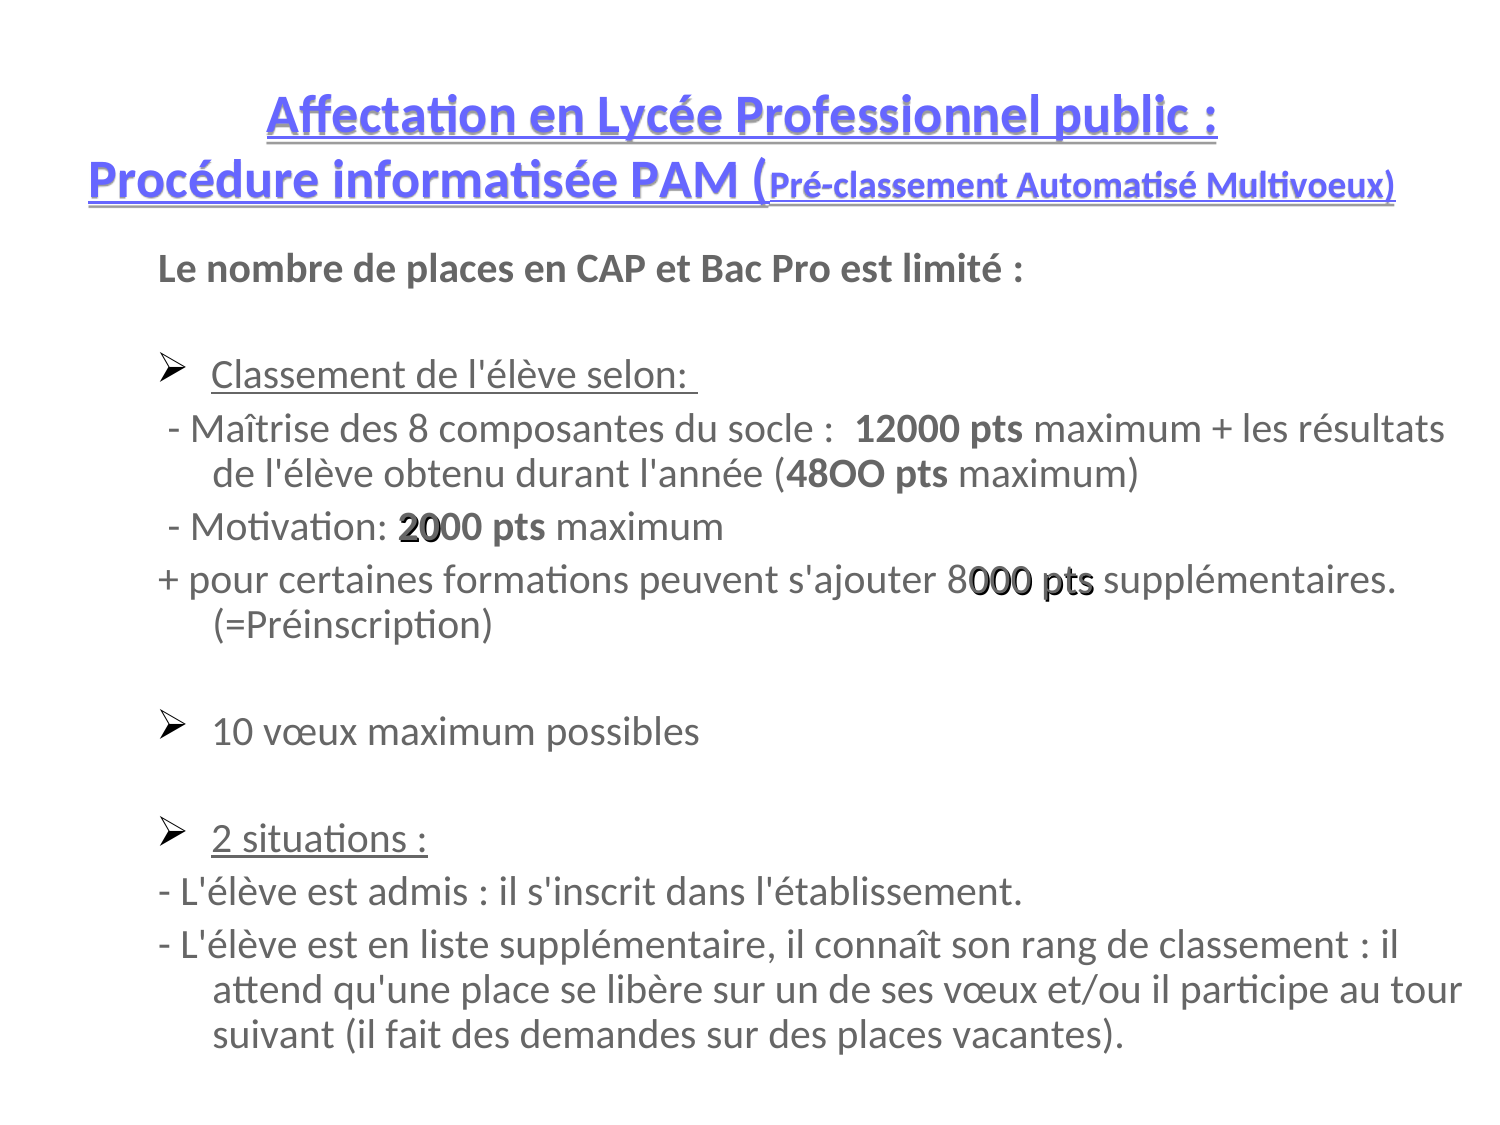

Affectation en Lycée Professionnel public :
Procédure informatisée PAM (Pré-classement Automatisé Multivoeux)
Le nombre de places en CAP et Bac Pro est limité :
Classement de l'élève selon:
 - Maîtrise des 8 composantes du socle : 12000 pts maximum + les résultats de l'élève obtenu durant l'année (48OO pts maximum)
 - Motivation: 2000 pts maximum
+ pour certaines formations peuvent s'ajouter 8000 pts supplémentaires. (=Préinscription)
10 vœux maximum possibles
2 situations :
- L'élève est admis : il s'inscrit dans l'établissement.
- L'élève est en liste supplémentaire, il connaît son rang de classement : il attend qu'une place se libère sur un de ses vœux et/ou il participe au tour suivant (il fait des demandes sur des places vacantes).